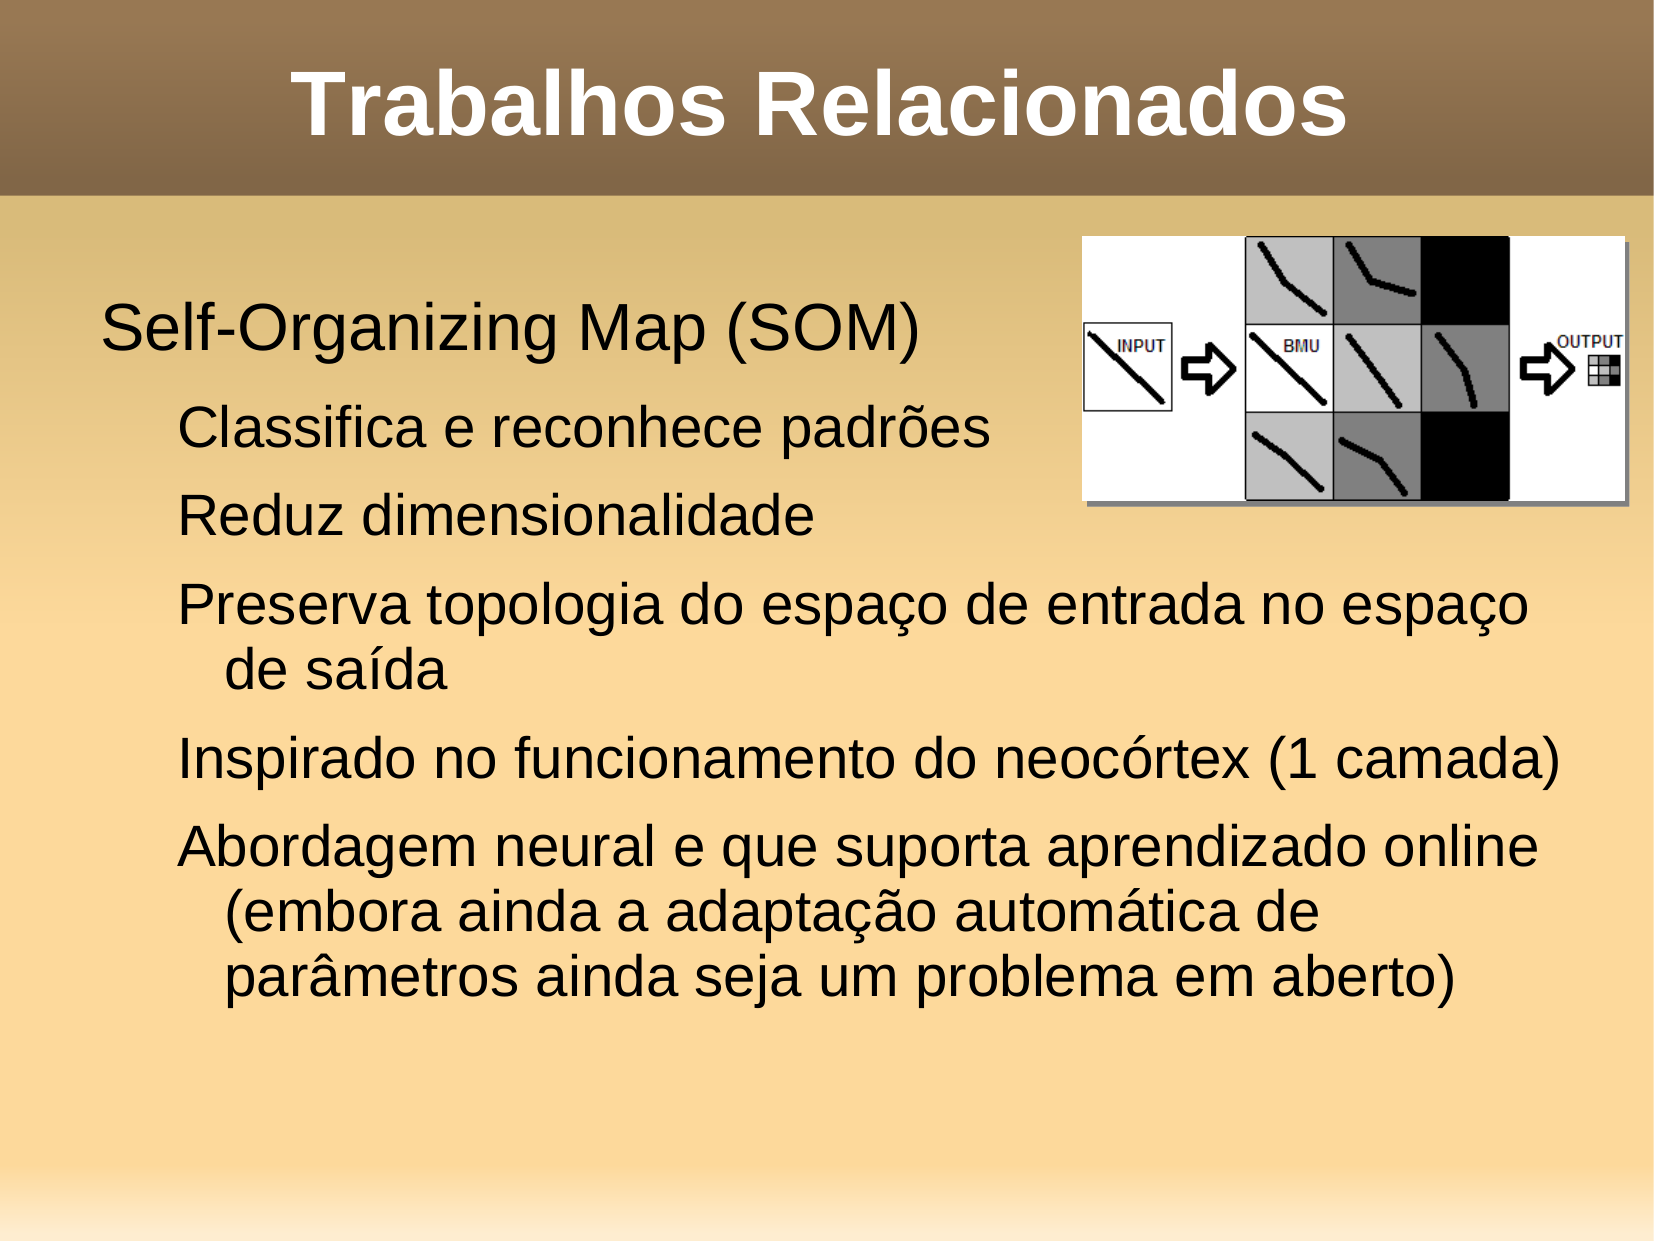

# Trabalhos Relacionados
Self-Organizing Map (SOM)
Classifica e reconhece padrões
Reduz dimensionalidade
Preserva topologia do espaço de entrada no espaço de saída
Inspirado no funcionamento do neocórtex (1 camada)
Abordagem neural e que suporta aprendizado online (embora ainda a adaptação automática de parâmetros ainda seja um problema em aberto)